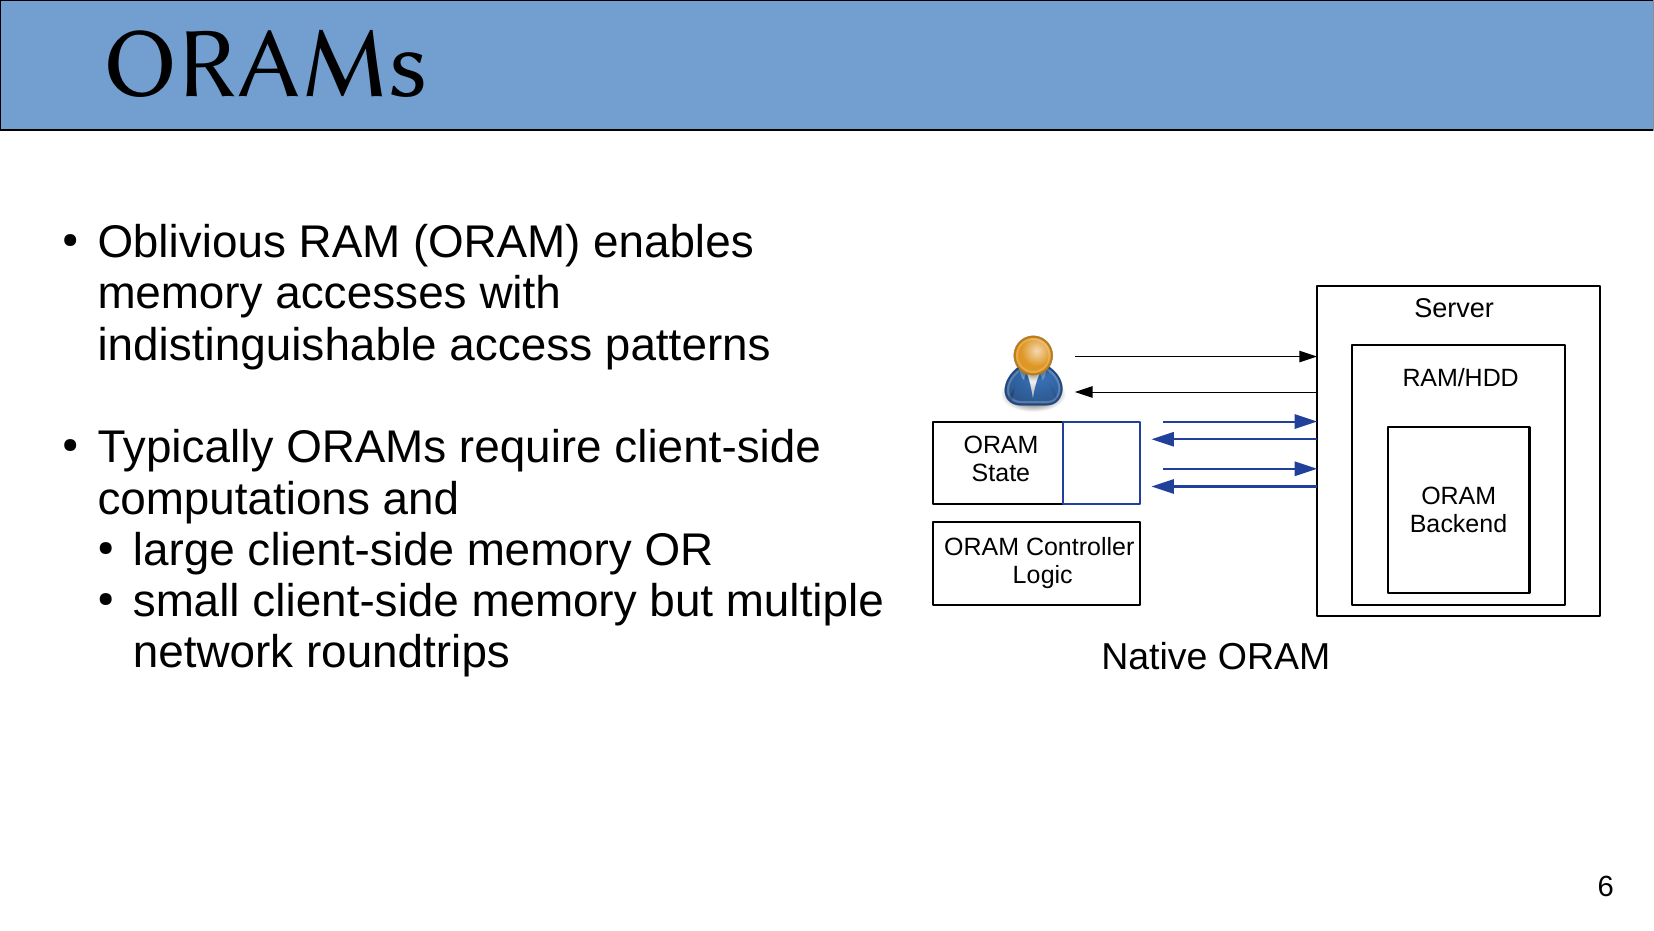

ORAMs
Oblivious RAM (ORAM) enables memory accesses with indistinguishable access patterns
Typically ORAMs require client-side computations and
large client-side memory OR
small client-side memory but multiple network roundtrips
Server
RAM/HDD
ORAM
State
ORAM
Backend
ORAM Controller
 Logic
Native ORAM
6